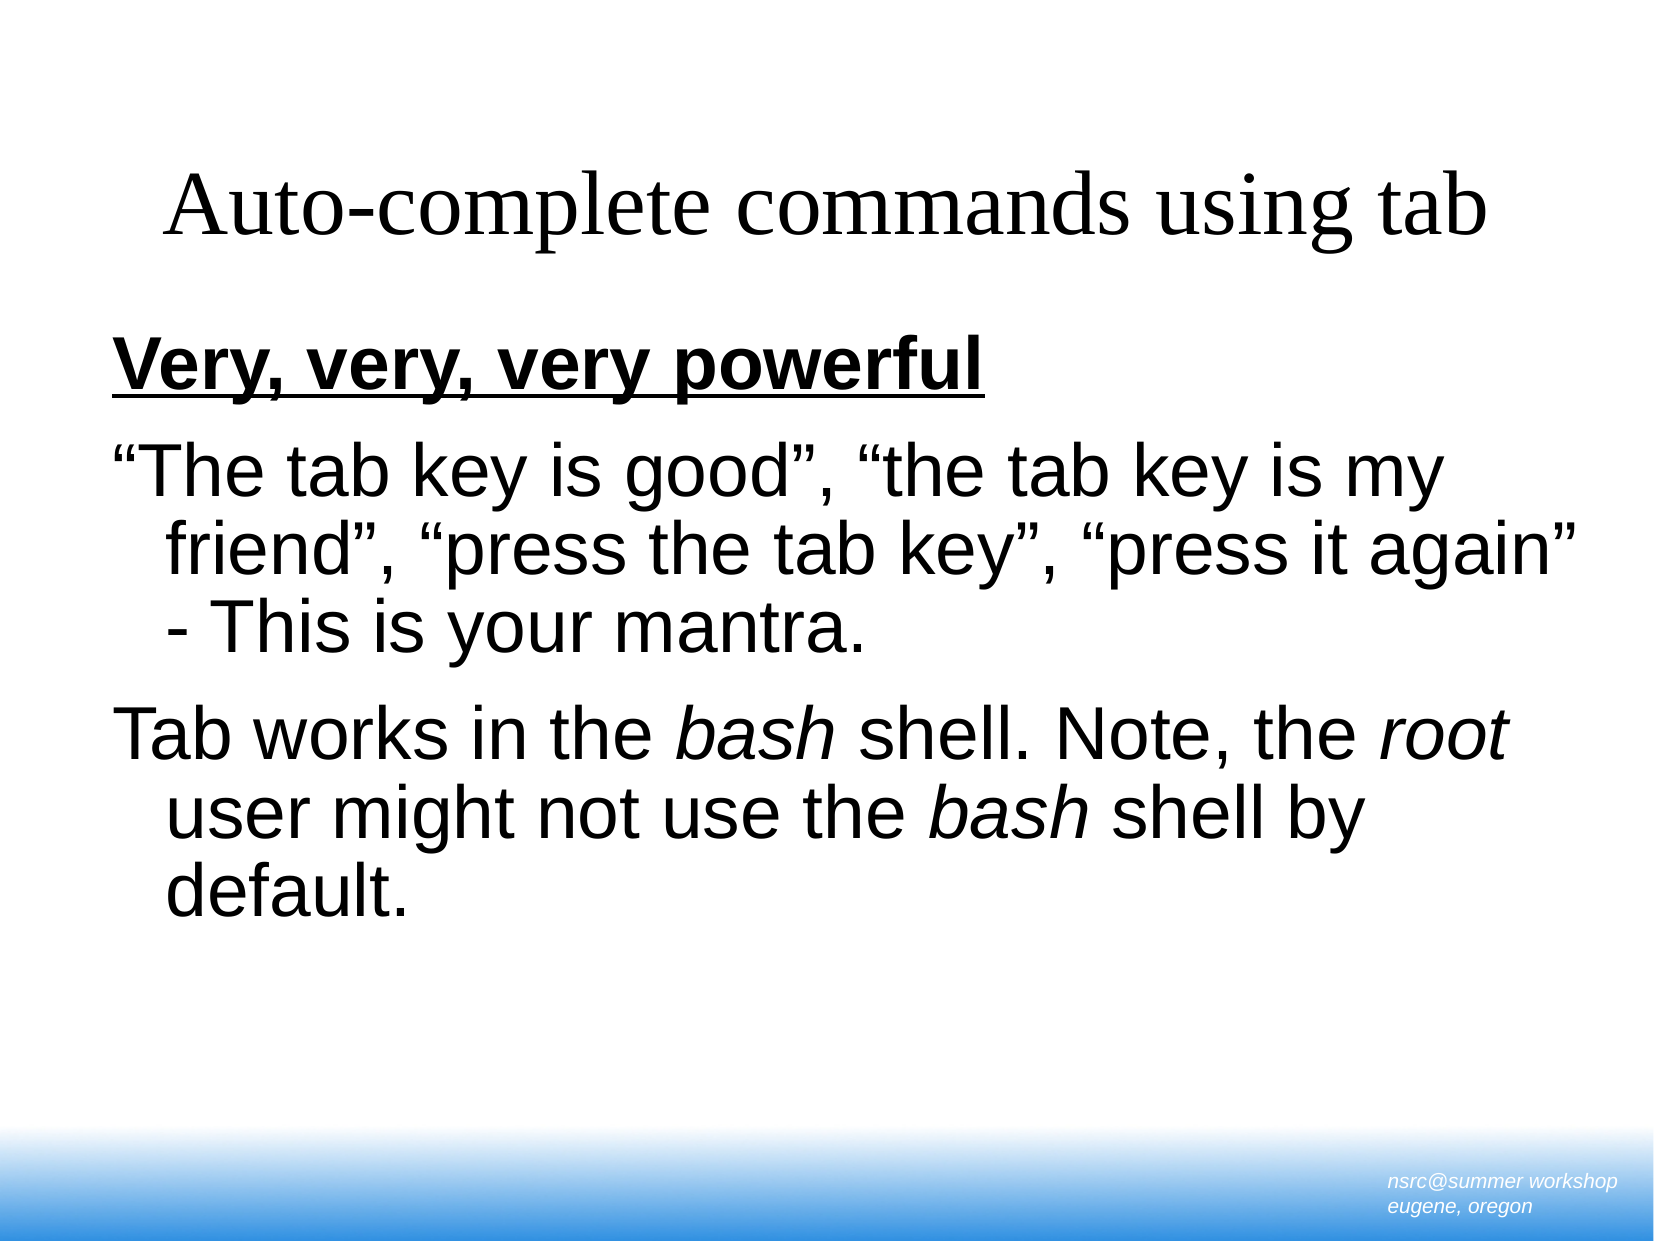

# Auto-complete commands using tab
Very, very, very powerful
“The tab key is good”, “the tab key is my friend”, “press the tab key”, “press it again” - This is your mantra.
Tab works in the bash shell. Note, the root user might not use the bash shell by default.
nsrc@summer workshop
eugene, oregon